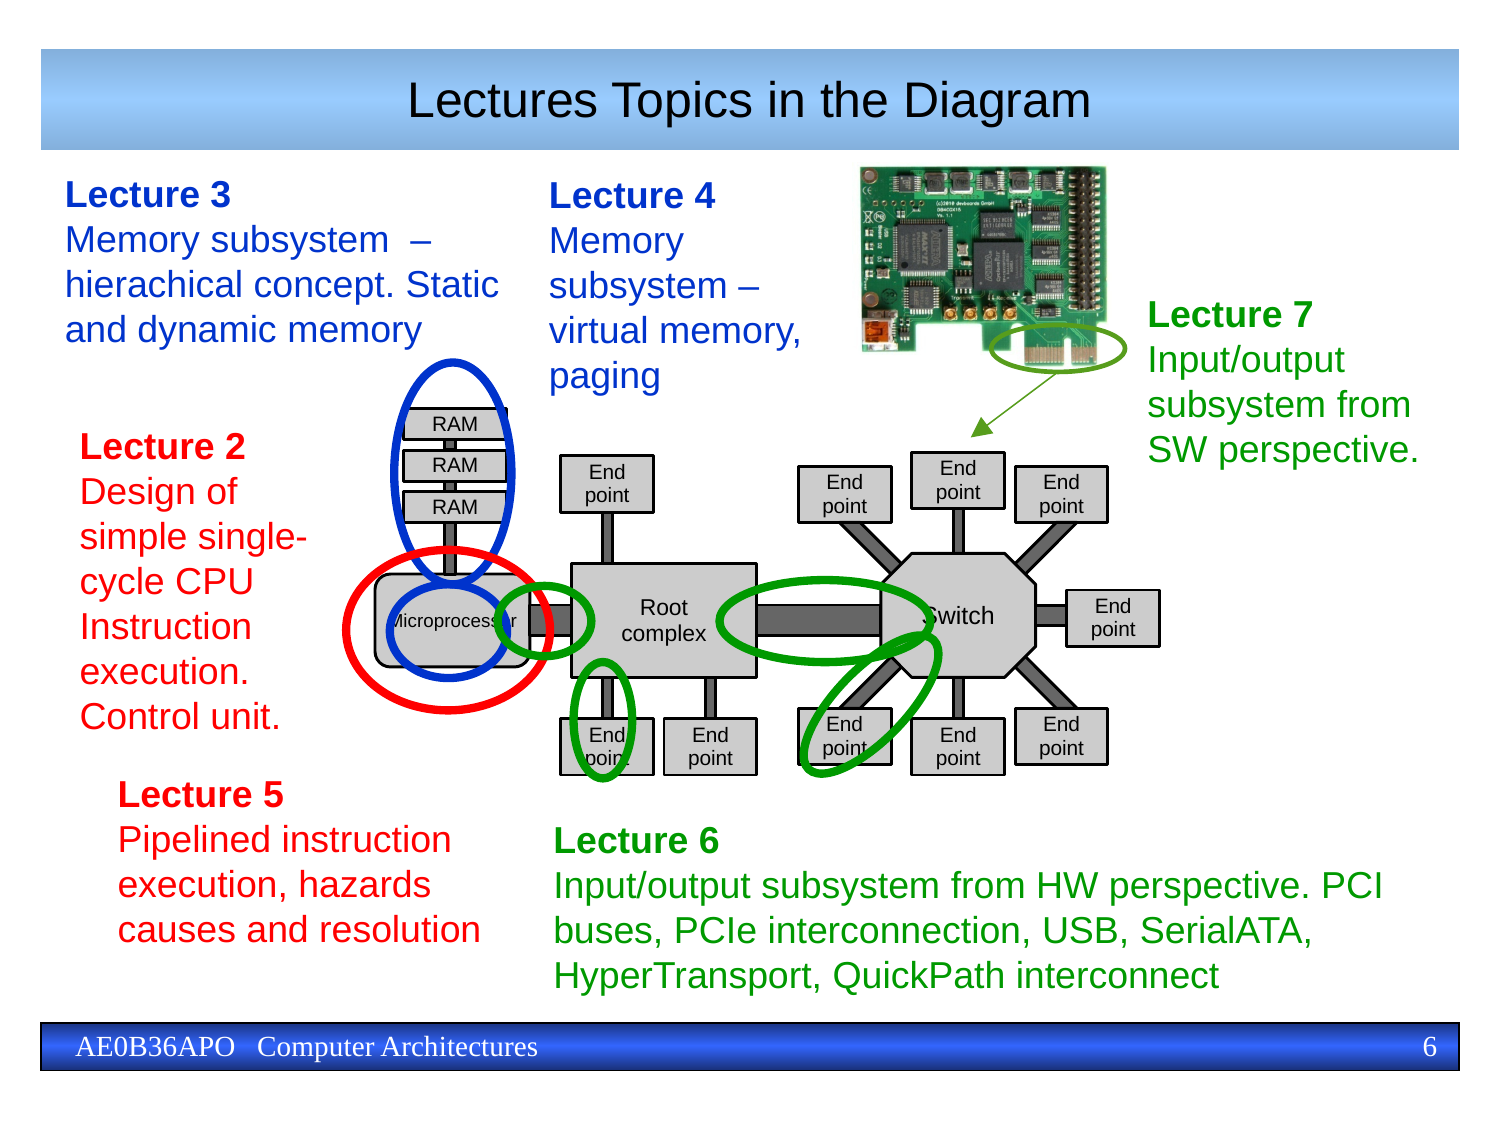

# Lectures Topics in the Diagram
Lecture 3
Memory subsystem – hierachical concept. Static and dynamic memory
Lecture 4
Memory subsystem – virtual memory, paging
Lecture 7
Input/output subsystem from SW perspective.
RAM
RAM
End
point
End
point
End
point
End
point
RAM
Switch
Root
complex
Microprocessor
End
point
End
point
End
point
End
point
End
point
End
point
Lecture 2 Design of simple single-cycle CPU Instruction execution.
Control unit.
Lecture 5
Pipelined instruction execution, hazards causes and resolution
Lecture 6
Input/output subsystem from HW perspective. PCI buses, PCIe interconnection, USB, SerialATA, HyperTransport, QuickPath interconnect
AE0B36APO Computer Architectures
6